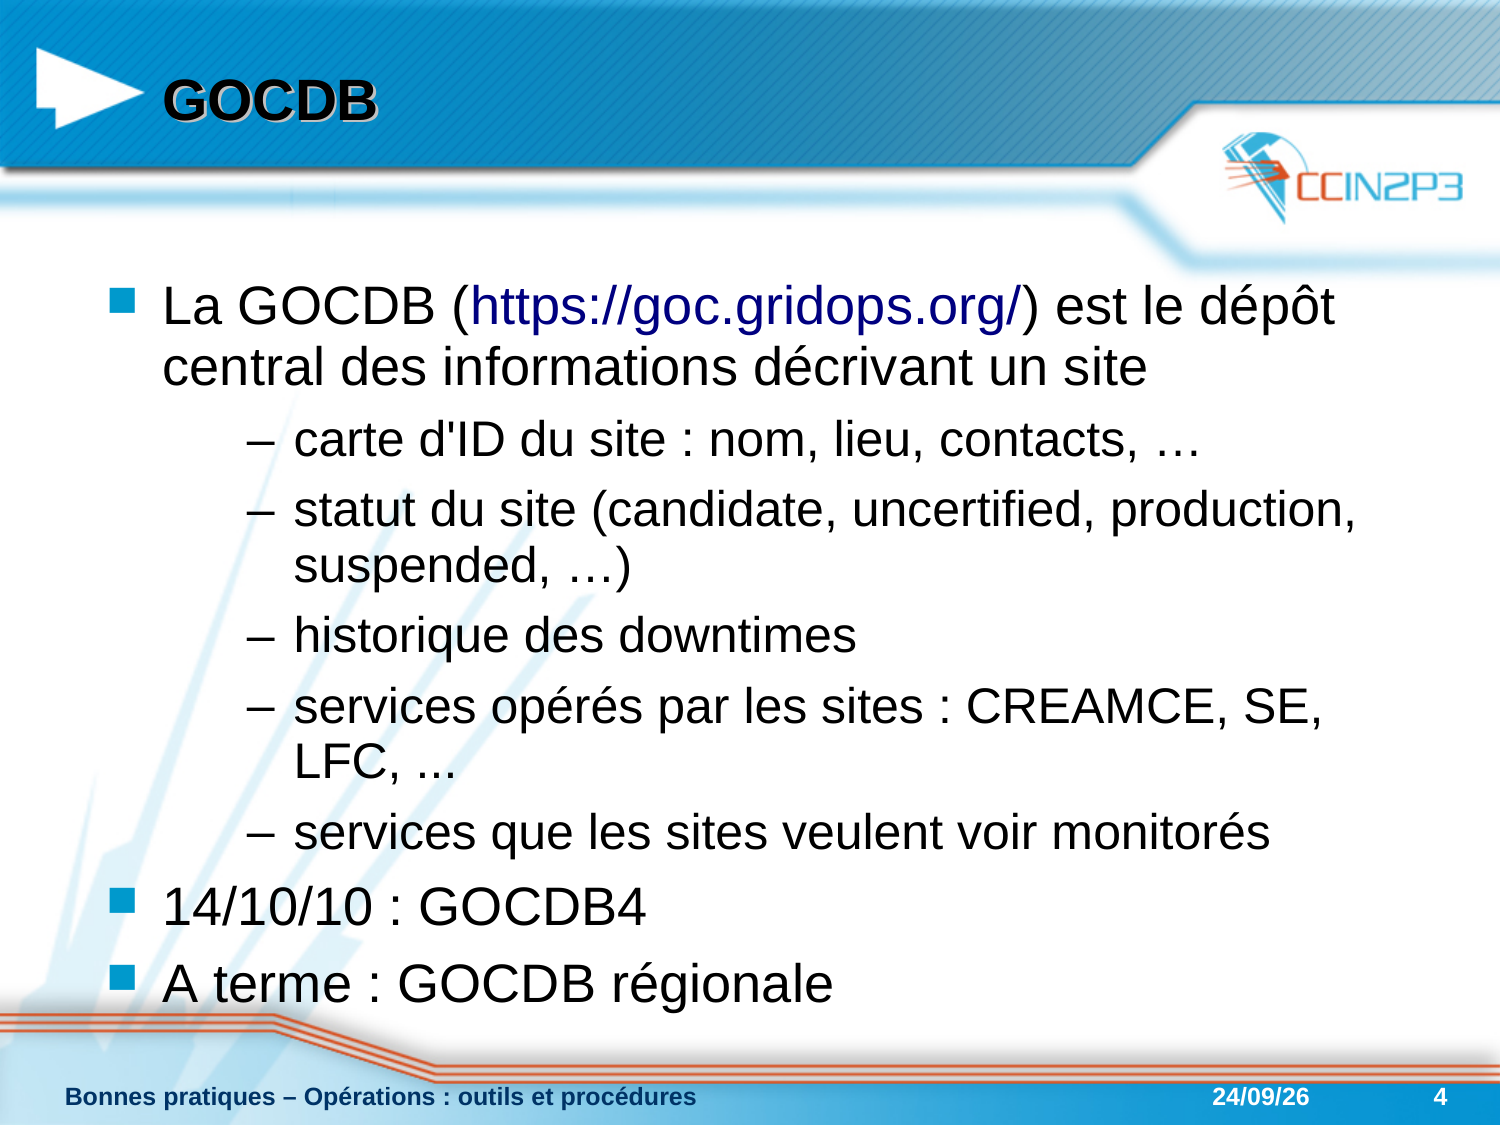

# GOCDB
La GOCDB (https://goc.gridops.org/) est le dépôt central des informations décrivant un site
carte d'ID du site : nom, lieu, contacts, …
statut du site (candidate, uncertified, production, suspended, …)
historique des downtimes
services opérés par les sites : CREAMCE, SE, LFC, ...
services que les sites veulent voir monitorés
14/10/10 : GOCDB4
A terme : GOCDB régionale
Votre Nom / Titre de la présentation
4